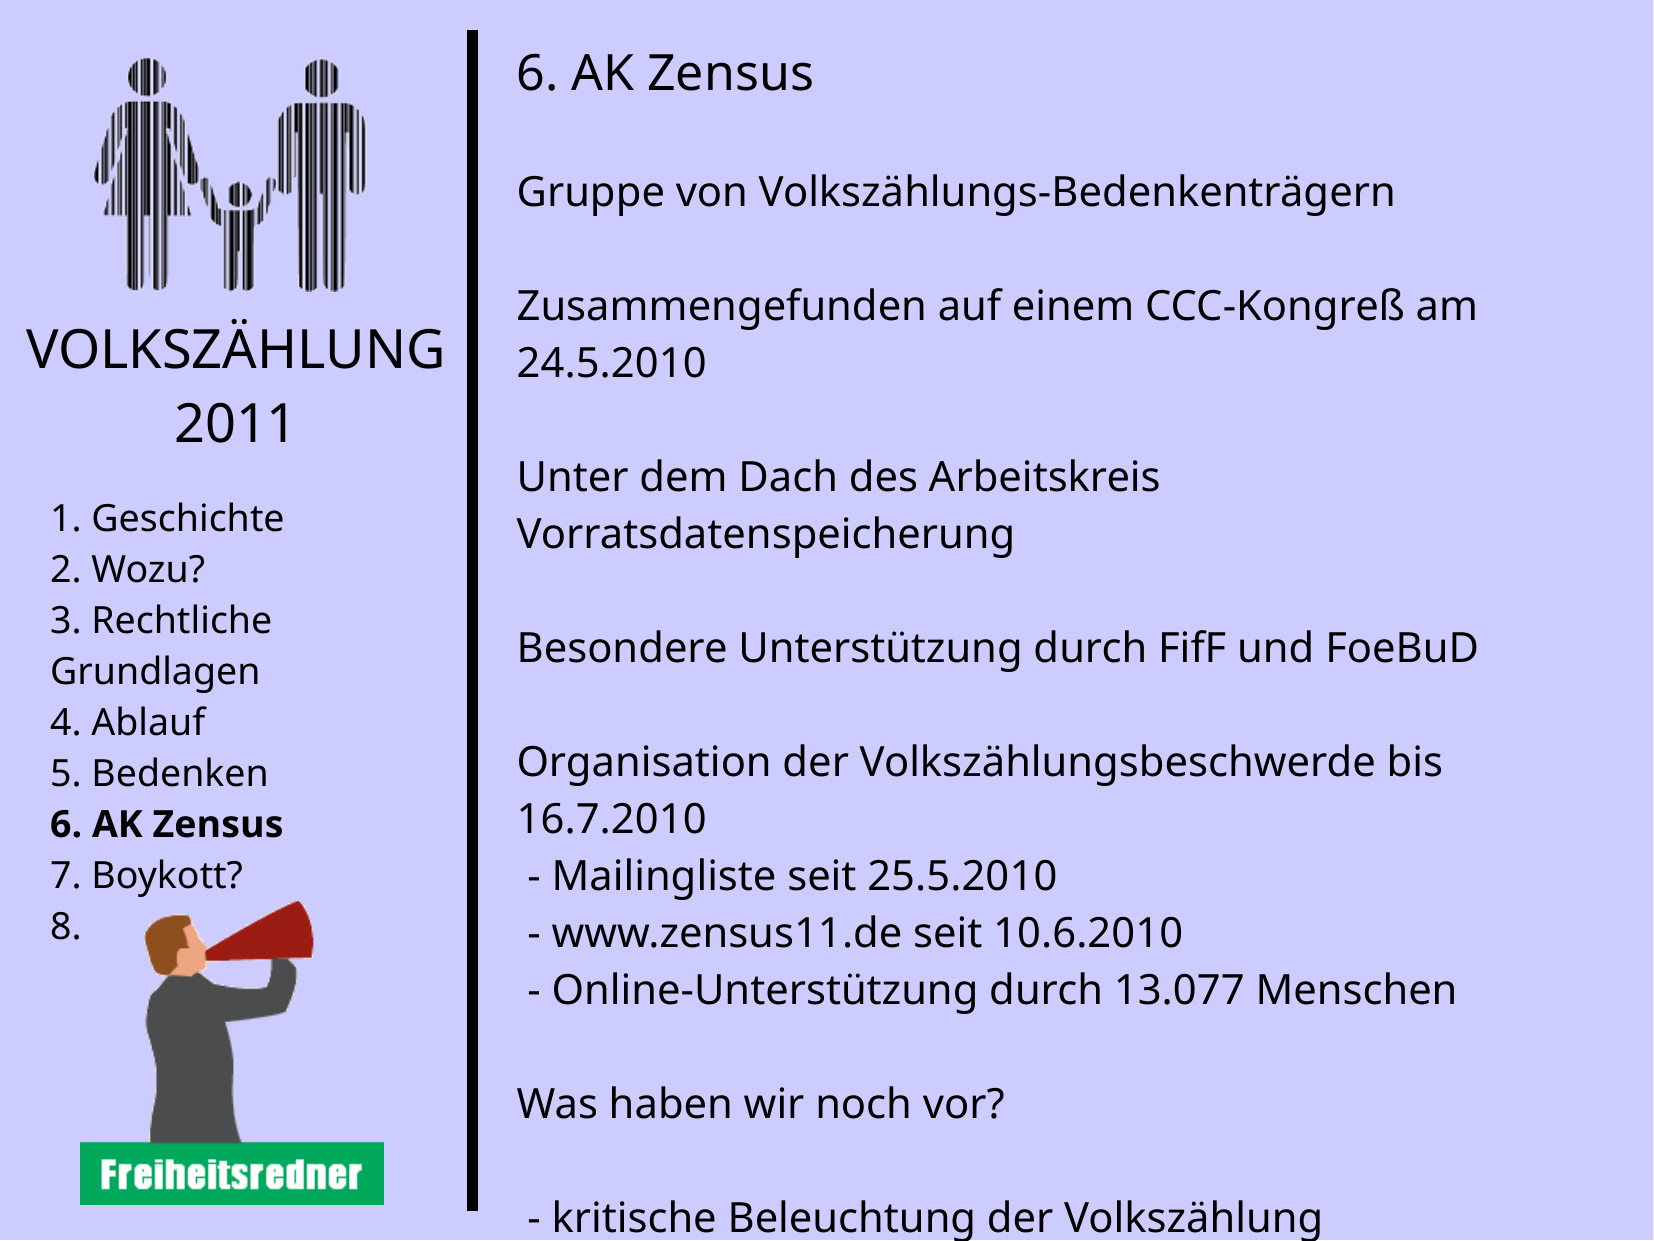

6. AK Zensus
Gruppe von Volkszählungs-Bedenkenträgern
Zusammengefunden auf einem CCC-Kongreß am 24.5.2010
Unter dem Dach des Arbeitskreis Vorratsdatenspeicherung
Besondere Unterstützung durch FifF und FoeBuD
Organisation der Volkszählungsbeschwerde bis 16.7.2010
 - Mailingliste seit 25.5.2010
 - www.zensus11.de seit 10.6.2010
 - Online-Unterstützung durch 13.077 Menschen
Was haben wir noch vor?
 - kritische Beleuchtung der Volkszählung
 - Information und Aufklärung
 - Vernetzung / Anlaufpunkte bieten
 - Begleitung der Ausführungsgesetze - Sachanhörungen
 - Boykottgedanken erarbeiten
 - weitere juristische Schritte
 - in Kontakt mit den Behörden treten
VOLKSZÄHLUNG
2011
1. Geschichte
2. Wozu?
3. Rechtliche Grundlagen
4. Ablauf
5. Bedenken
6. AK Zensus
7. Boykott?
8. Ausblick